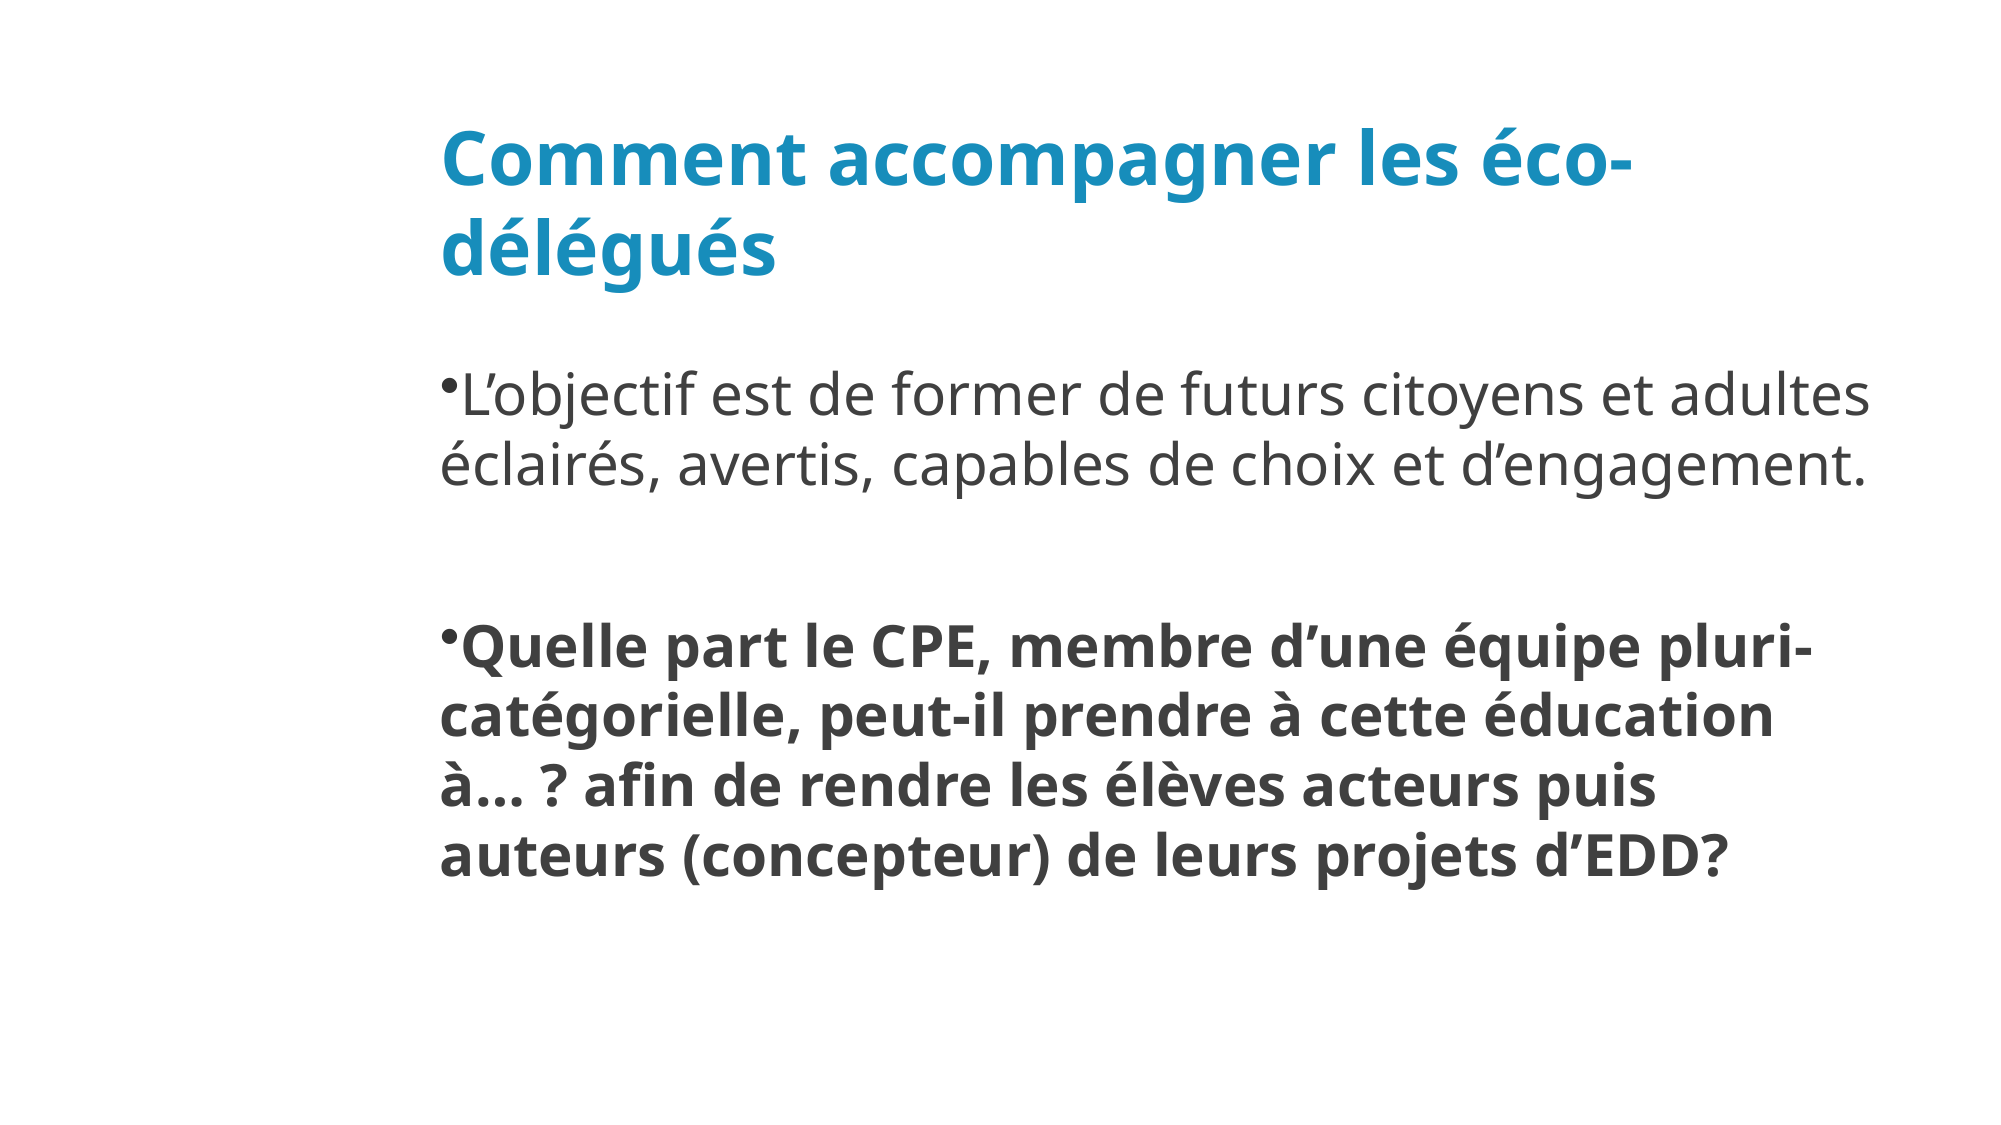

# Comment accompagner les éco-délégués
L’objectif est de former de futurs citoyens et adultes éclairés, avertis, capables de choix et d’engagement.
Quelle part le CPE, membre d’une équipe pluri-catégorielle, peut-il prendre à cette éducation à… ? afin de rendre les élèves acteurs puis auteurs (concepteur) de leurs projets d’EDD?